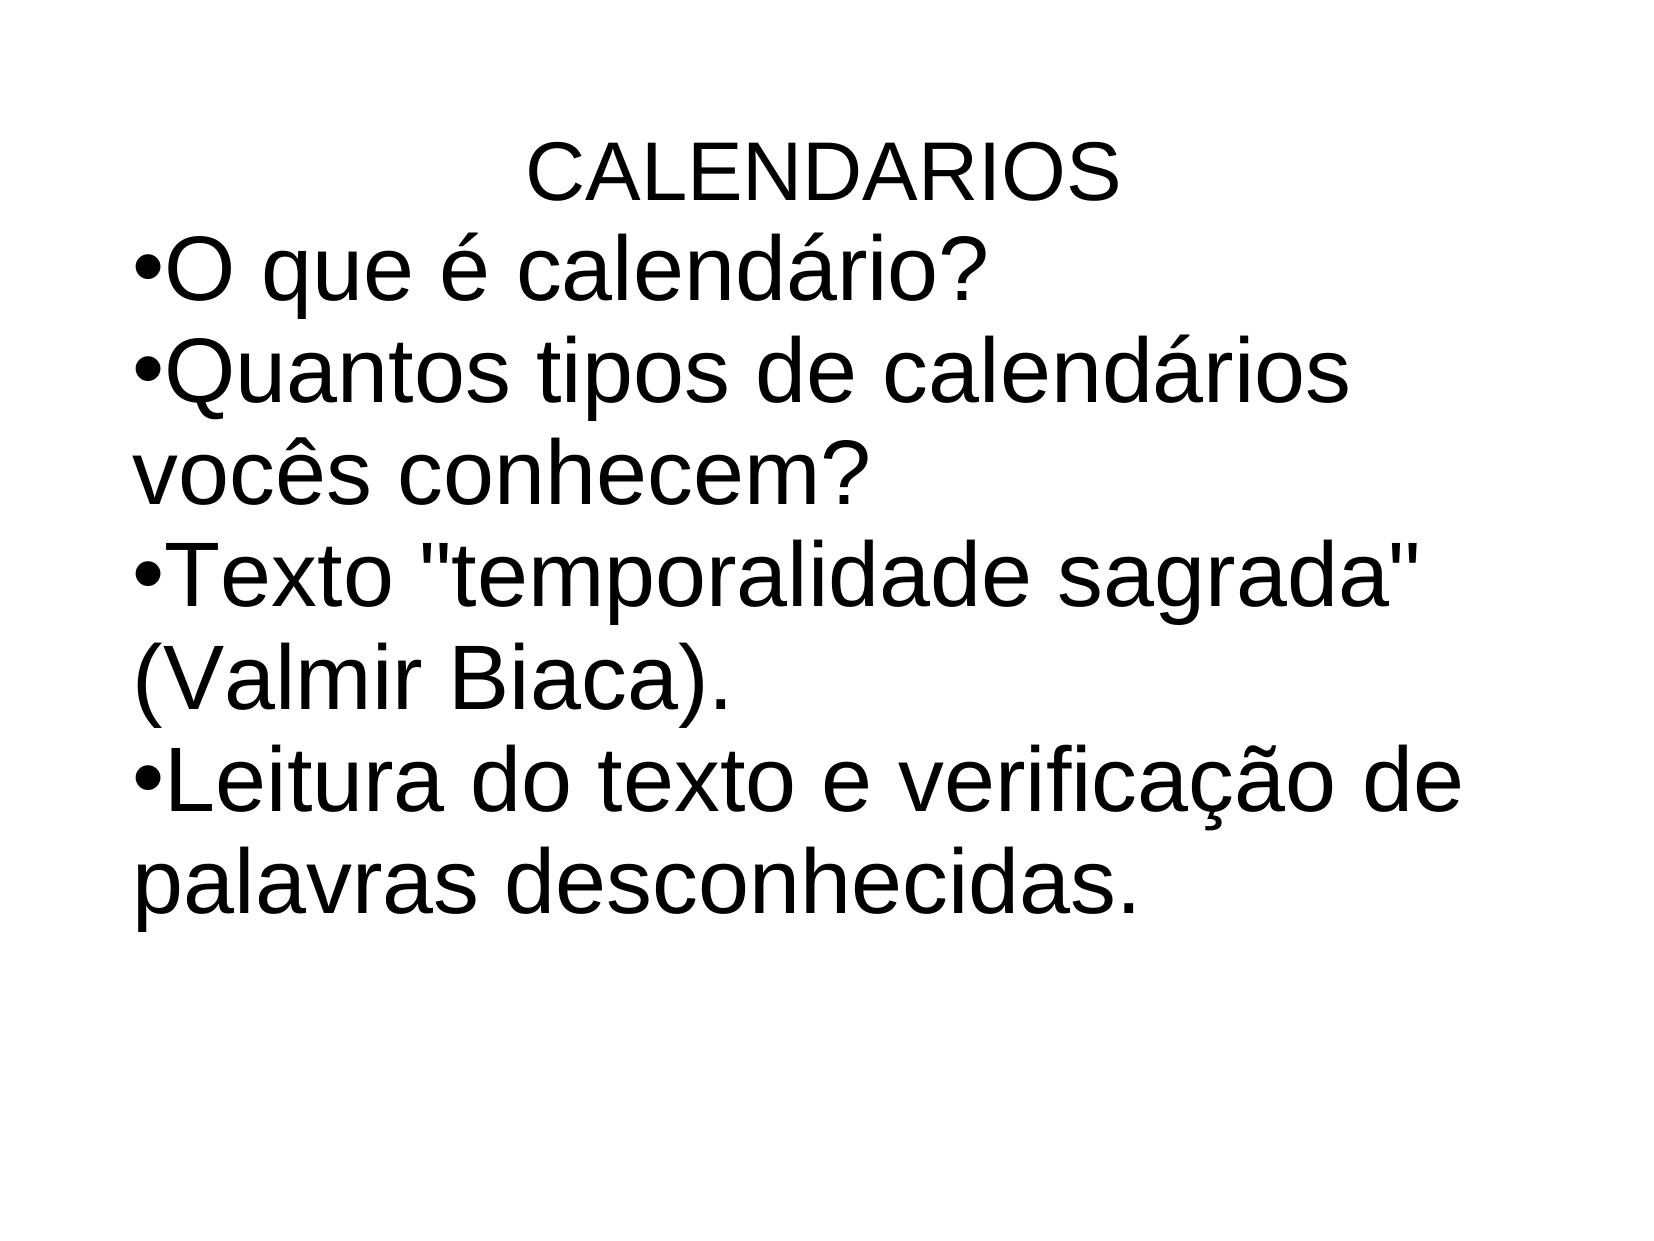

CALENDARIOS
O que é calendário?
Quantos tipos de calendários vocês conhecem?
Texto "temporalidade sagrada" (Valmir Biaca).
Leitura do texto e verificação de palavras desconhecidas.